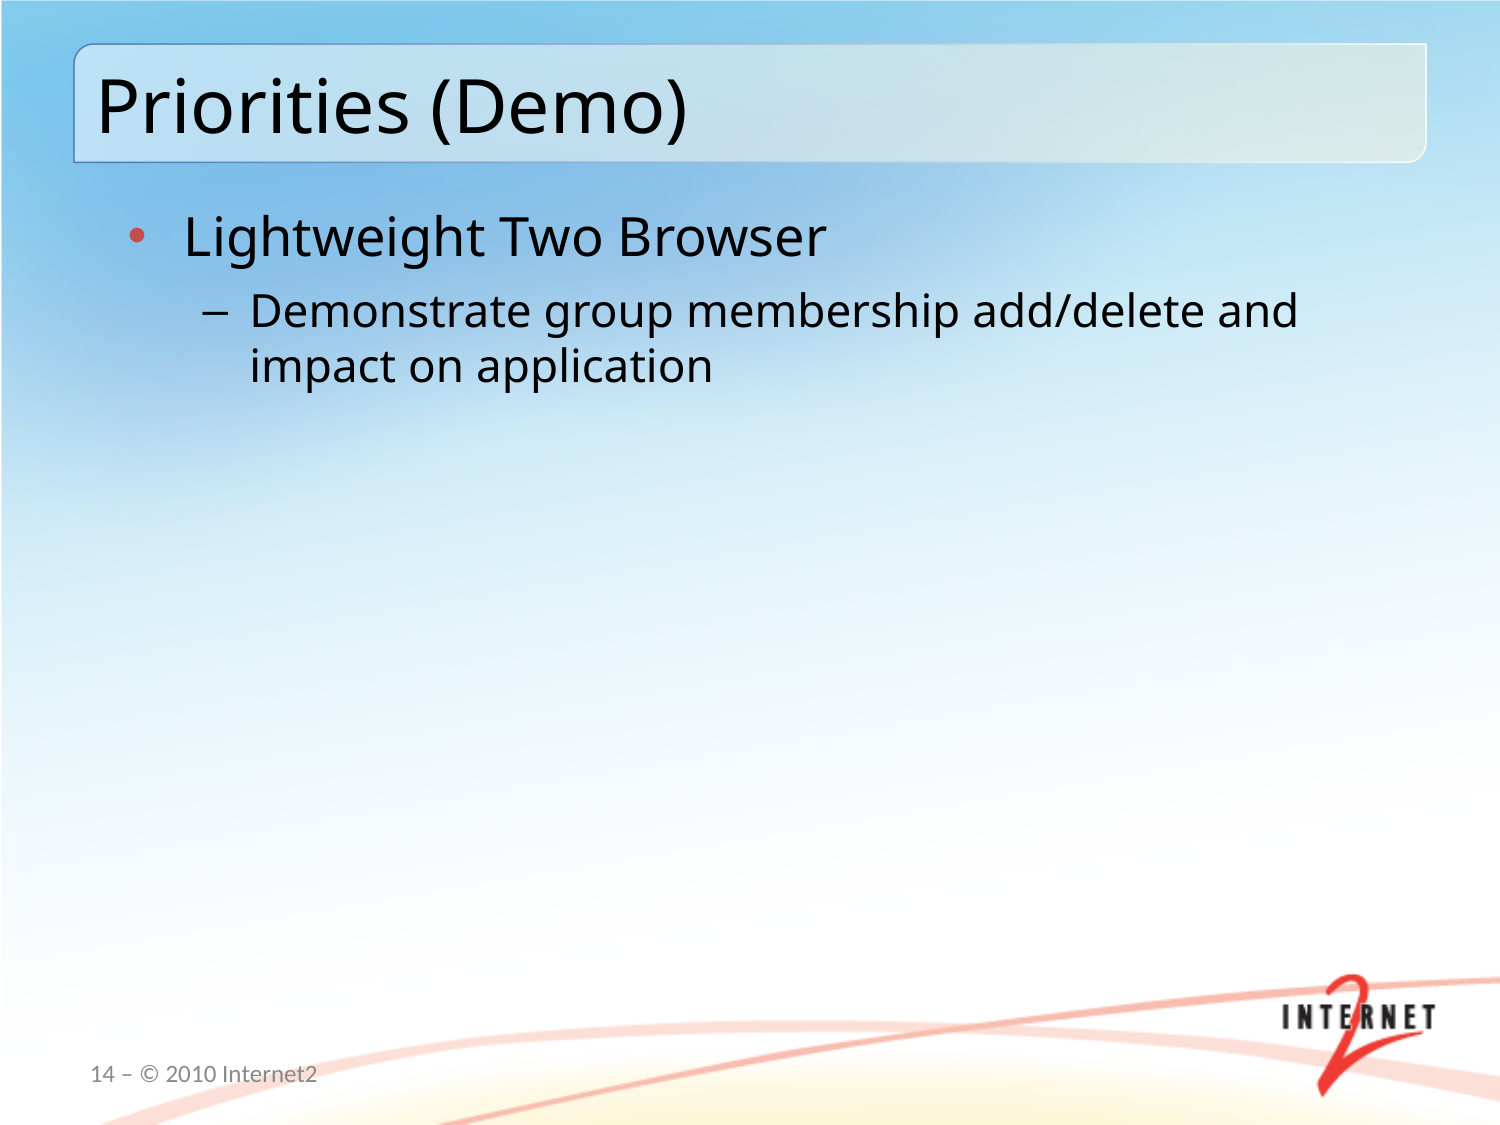

Priorities (Demo)
# Lightweight Two Browser
Demonstrate group membership add/delete and impact on application
 – © 2010 Internet2